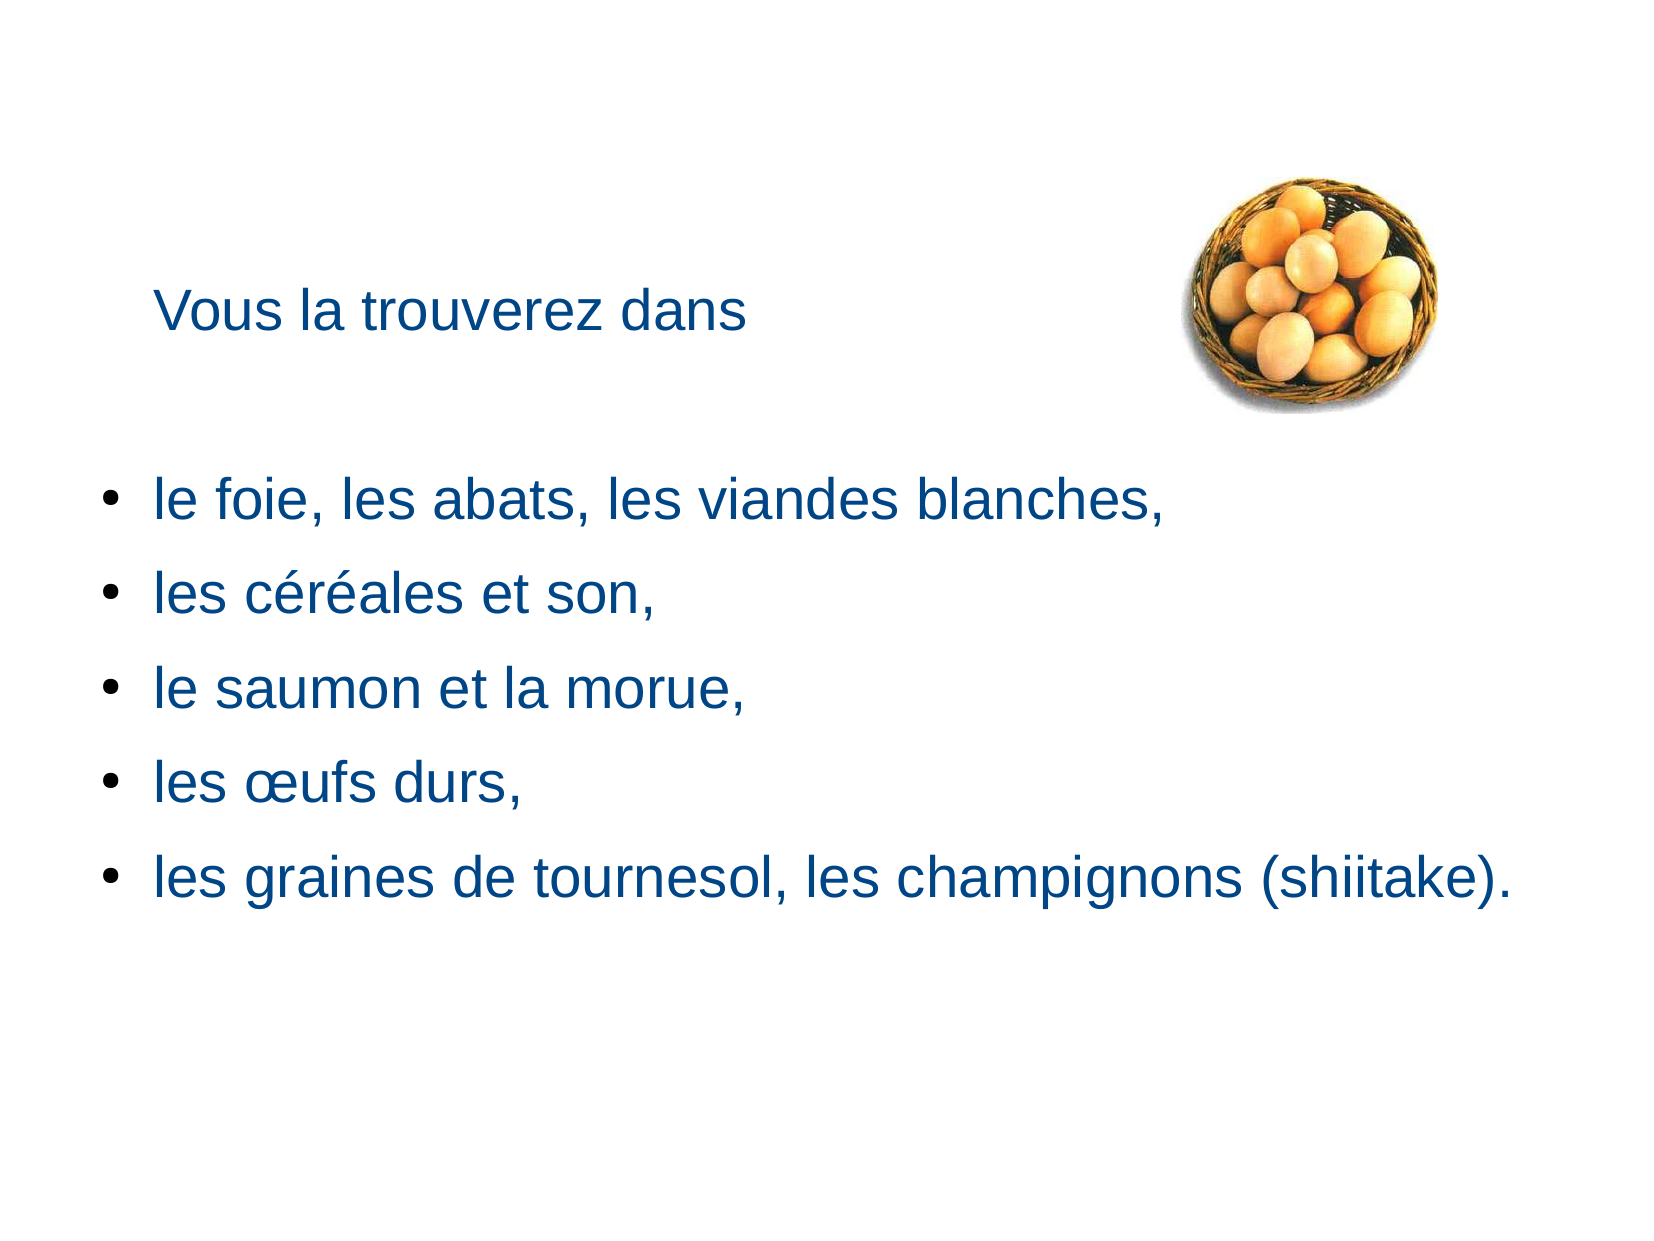

# Vous la trouverez dans
le foie, les abats, les viandes blanches,
les céréales et son,
le saumon et la morue,
les œufs durs,
les graines de tournesol, les champignons (shiitake).